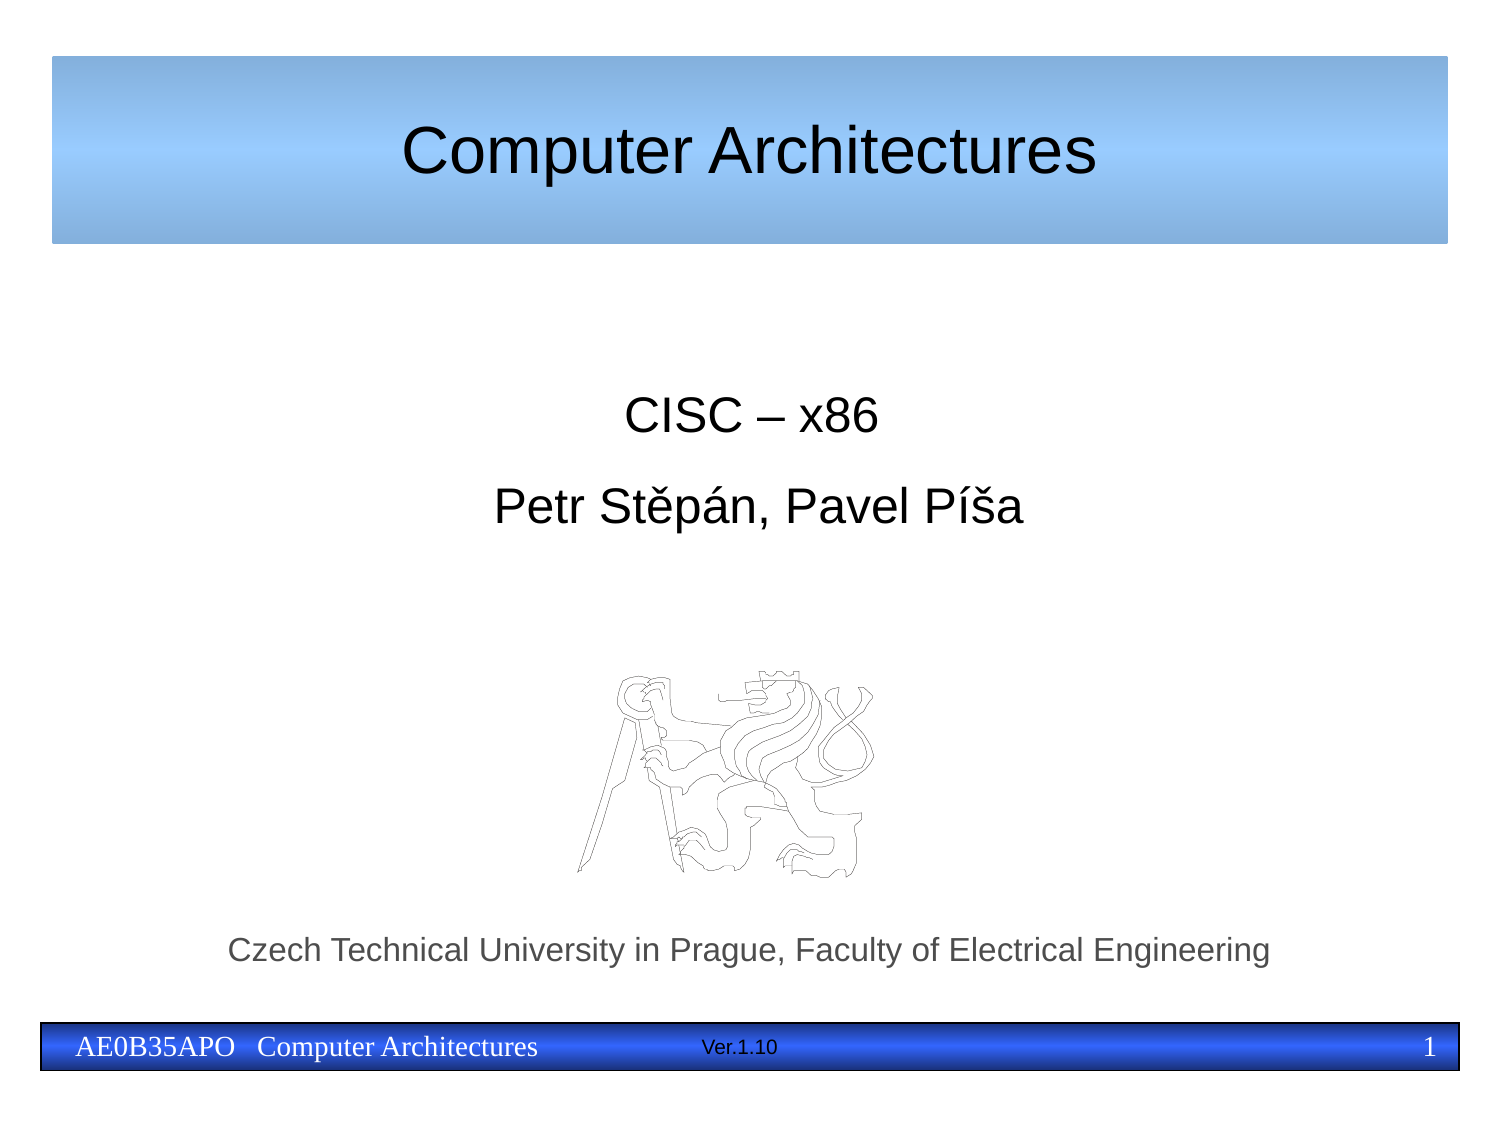

# Computer Architectures
CISC – x86
Petr Stěpán, Pavel Píša
Czech Technical University in Prague, Faculty of Electrical Engineering
AE0B35APO Computer Architectures
1
Ver.1.10